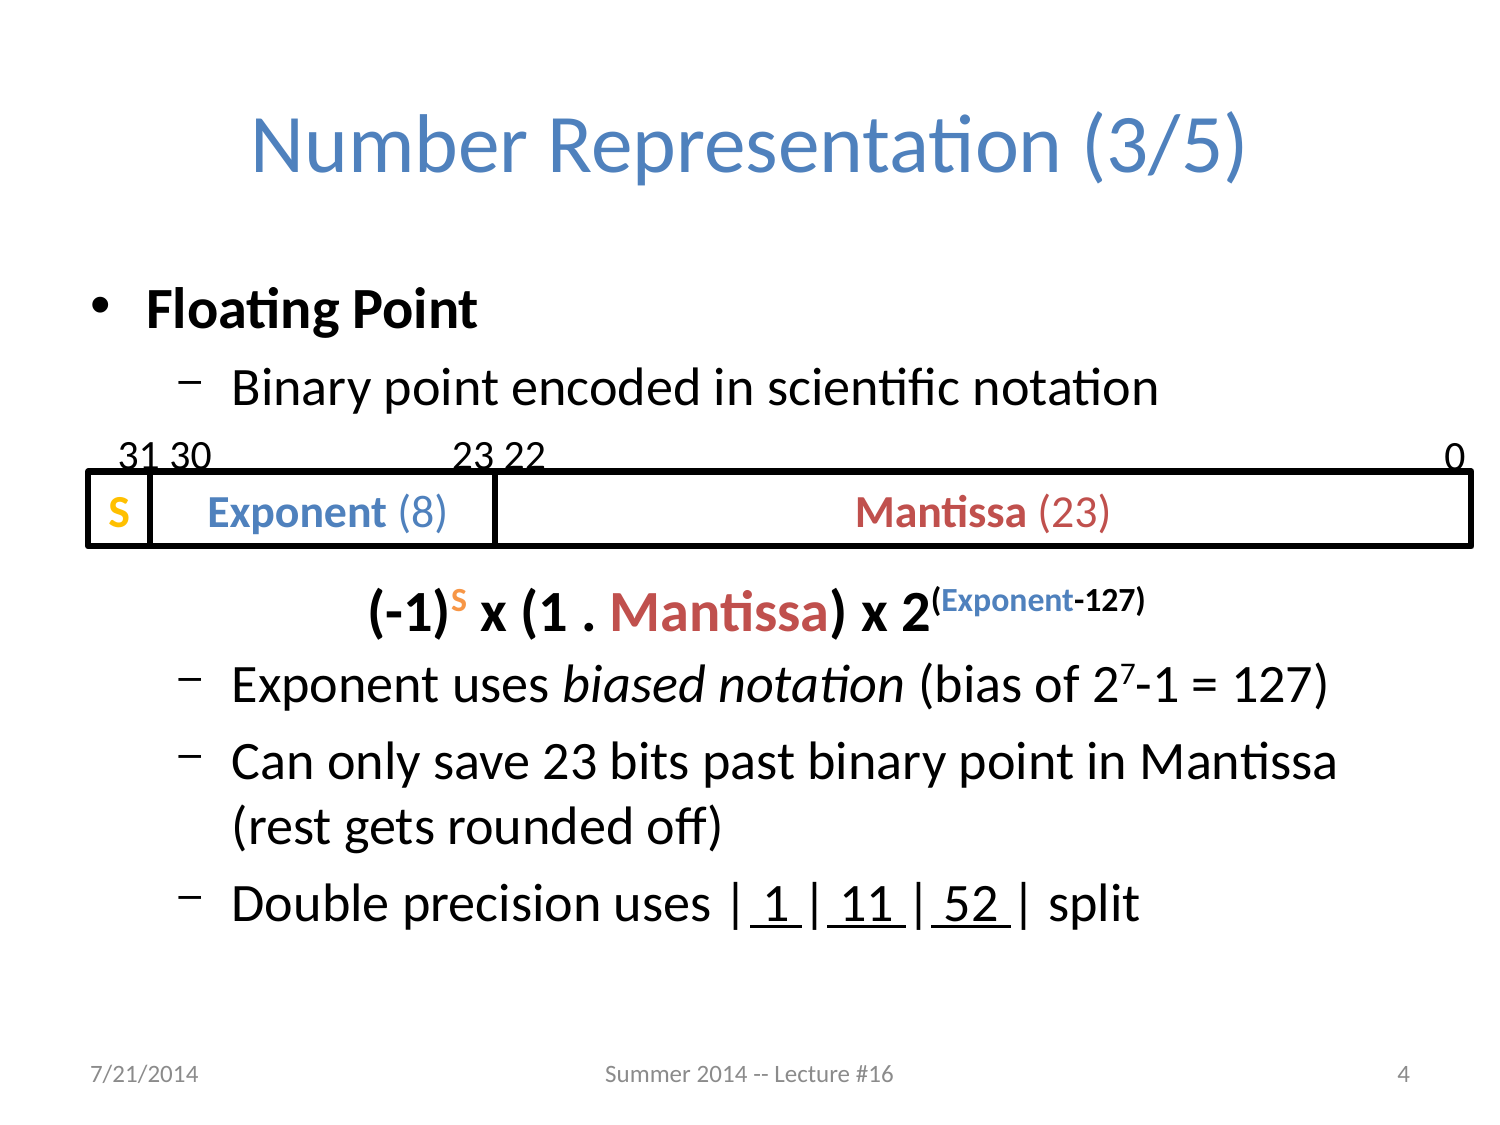

# Number Representation (3/5)
Floating Point
Binary point encoded in scientific notation
Exponent uses biased notation (bias of 27-1 = 127)
Can only save 23 bits past binary point in Mantissa (rest gets rounded off)
Double precision uses | 1 | 11 | 52 | split
31 30
23 22
0
S
 Exponent (8)
Mantissa (23)
 (-1)S x (1 . Mantissa) x 2(Exponent-127)
7/21/2014
Summer 2014 -- Lecture #16